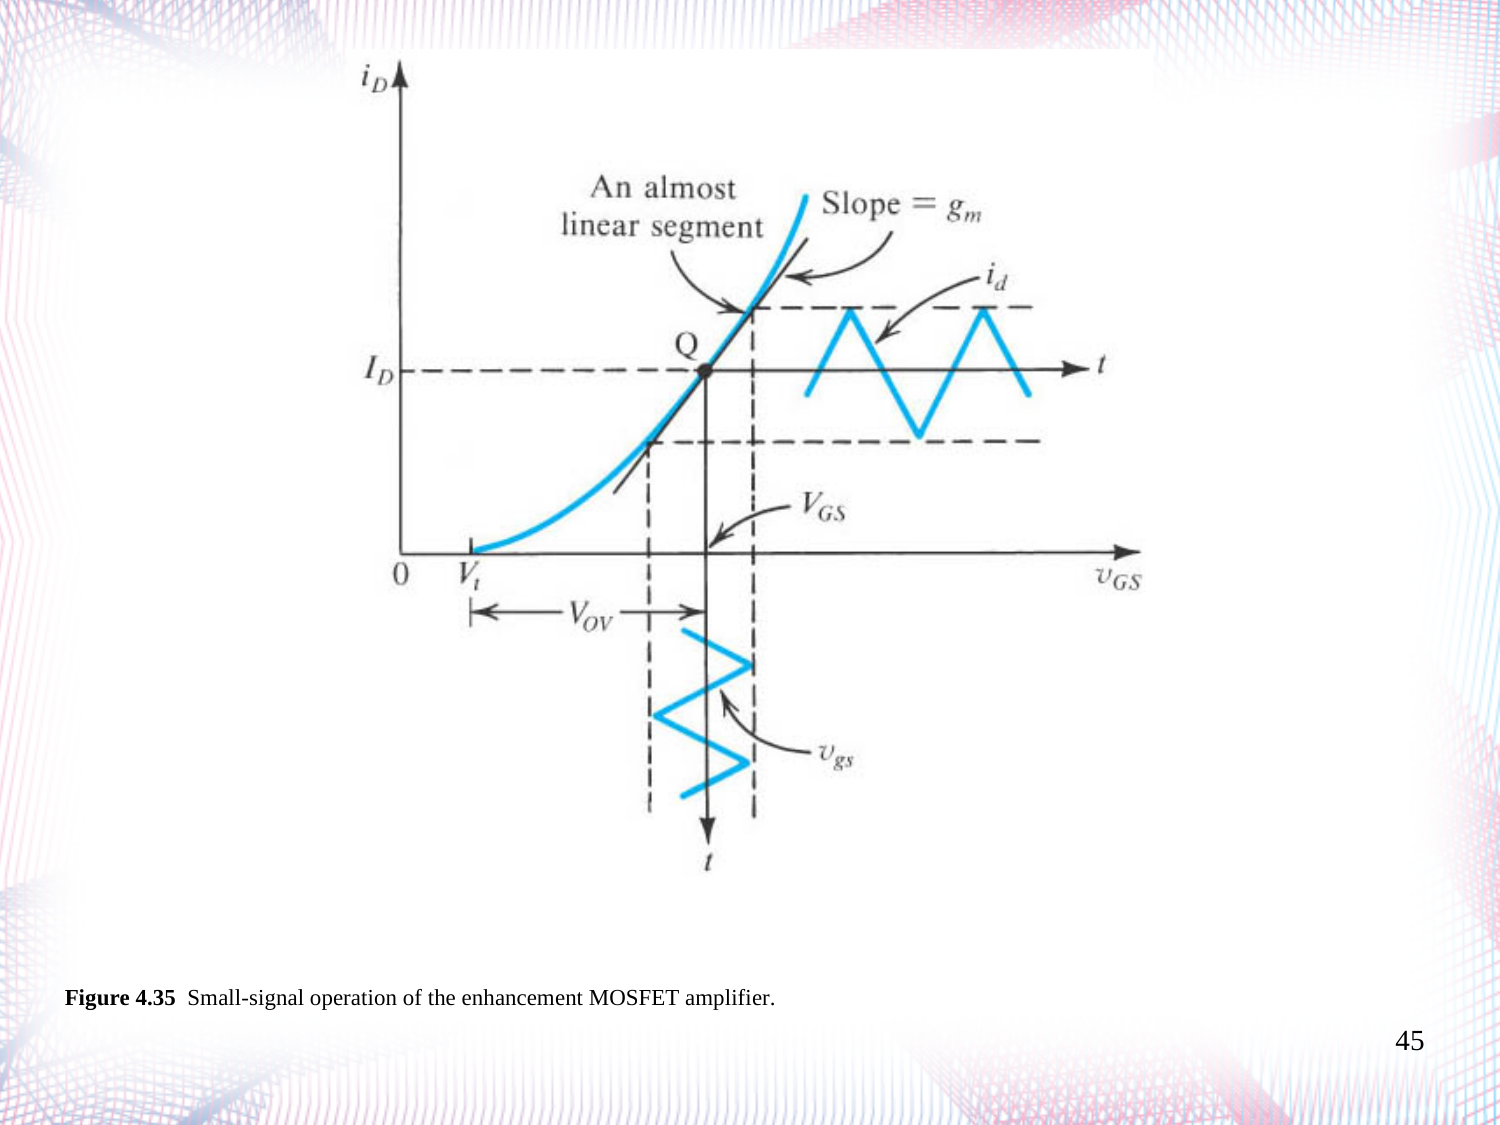

Figure 4.35 Small-signal operation of the enhancement MOSFET amplifier.
45